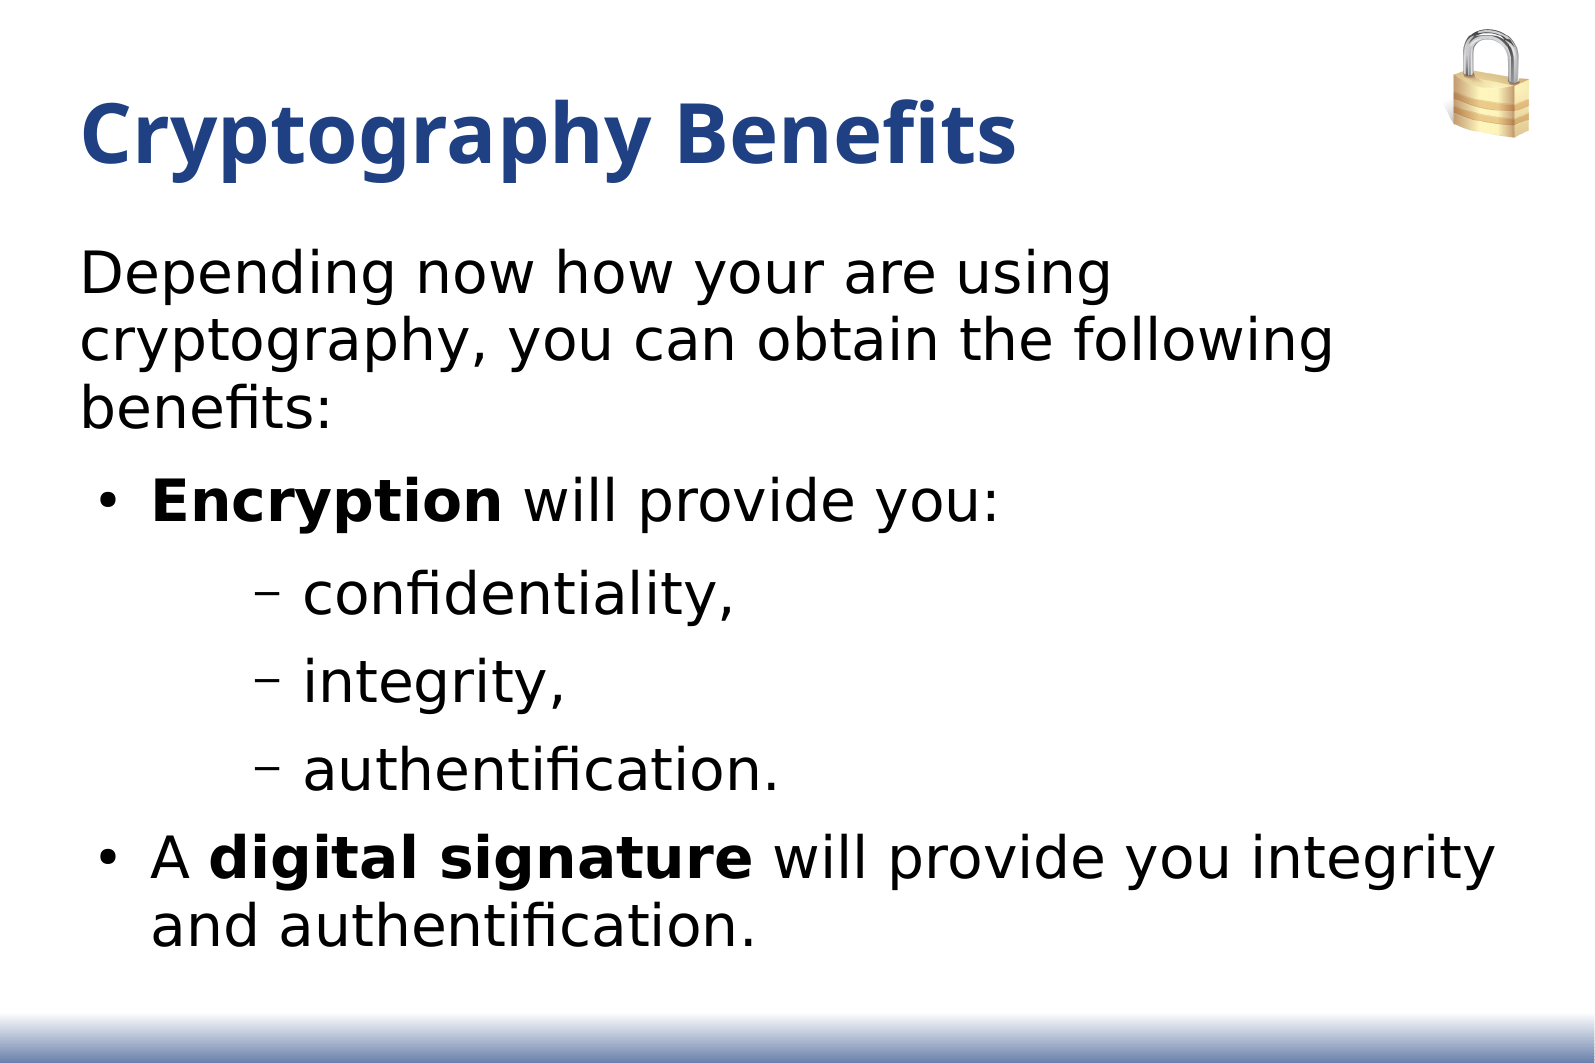

# Cryptography Benefits
Depending now how your are using cryptography, you can obtain the following benefits:
Encryption will provide you:
confidentiality,
integrity,
authentification.
A digital signature will provide you integrity and authentification.